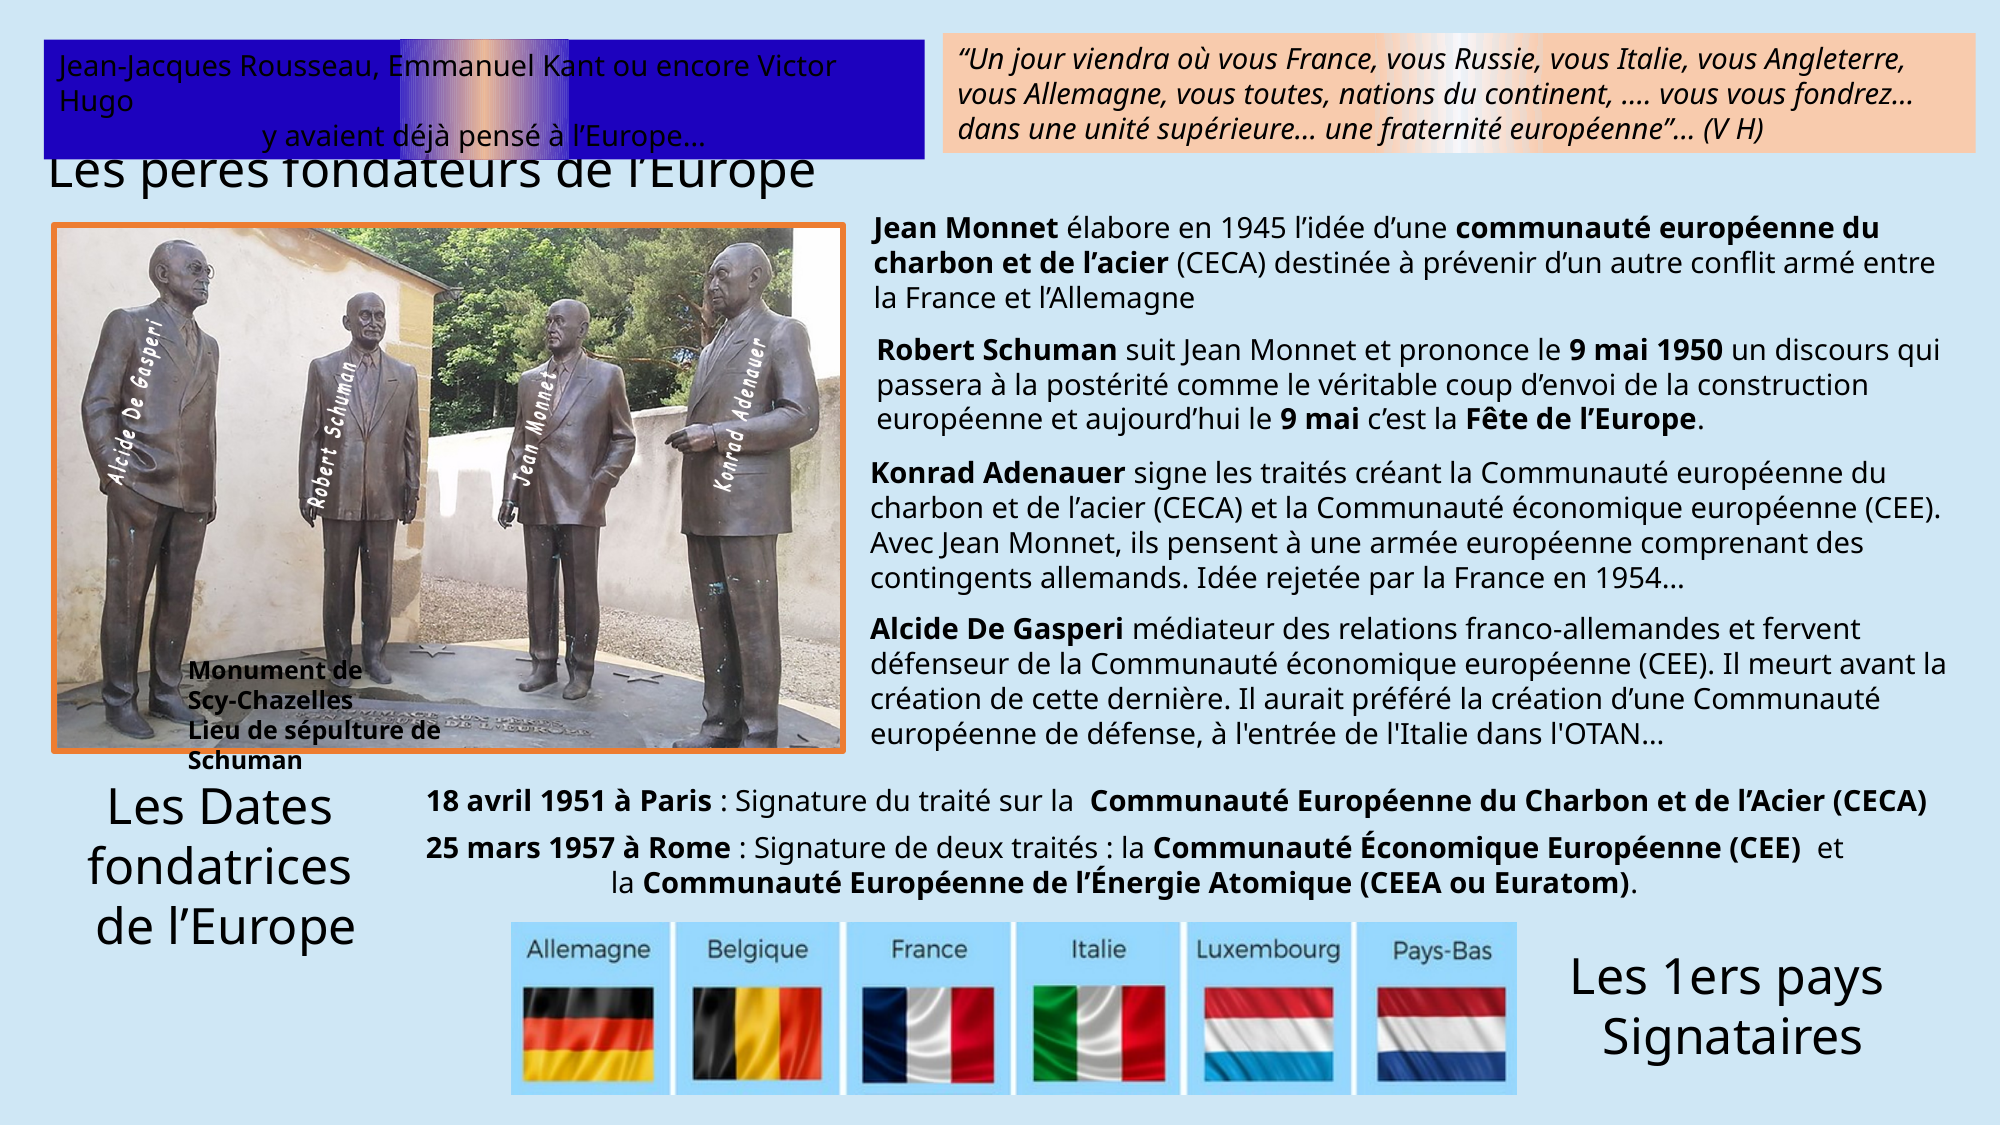

“Un jour viendra où vous France, vous Russie, vous Italie, vous Angleterre, vous Allemagne, vous toutes, nations du continent, …. vous vous fondrez… dans une unité supérieure… une fraternité européenne”… (V H)
Jean-Jacques Rousseau, Emmanuel Kant ou encore Victor Hugo
y avaient déjà pensé à l’Europe…
Les pères fondateurs de l’Europe
Jean Monnet élabore en 1945 l’idée d’une communauté européenne du charbon et de l’acier (CECA) destinée à prévenir d’un autre conflit armé entre la France et l’Allemagne
Robert Schuman suit Jean Monnet et prononce le 9 mai 1950 un discours qui passera à la postérité comme le véritable coup d’envoi de la construction européenne et aujourd’hui le 9 mai c’est la Fête de l’Europe.
Konrad Adenauer signe les traités créant la Communauté européenne du charbon et de l’acier (CECA) et la Communauté économique européenne (CEE). Avec Jean Monnet, ils pensent à une armée européenne comprenant des contingents allemands. Idée rejetée par la France en 1954…
Alcide De Gasperi médiateur des relations franco-allemandes et fervent défenseur de la Communauté économique européenne (CEE). Il meurt avant la création de cette dernière. Il aurait préféré la création d’une Communauté européenne de défense, à l'entrée de l'Italie dans l'OTAN…
Monument de
Scy-Chazelles
Lieu de sépulture de Schuman
Les Dates
fondatrices
de l’Europe
18 avril 1951 à Paris : Signature du traité sur la Communauté Européenne du Charbon et de l’Acier (CECA)
25 mars 1957 à Rome : Signature de deux traités : la Communauté Économique Européenne (CEE)  et 			 la Communauté Européenne de l’Énergie Atomique (CEEA ou Euratom).
Les 1ers pays
Signataires